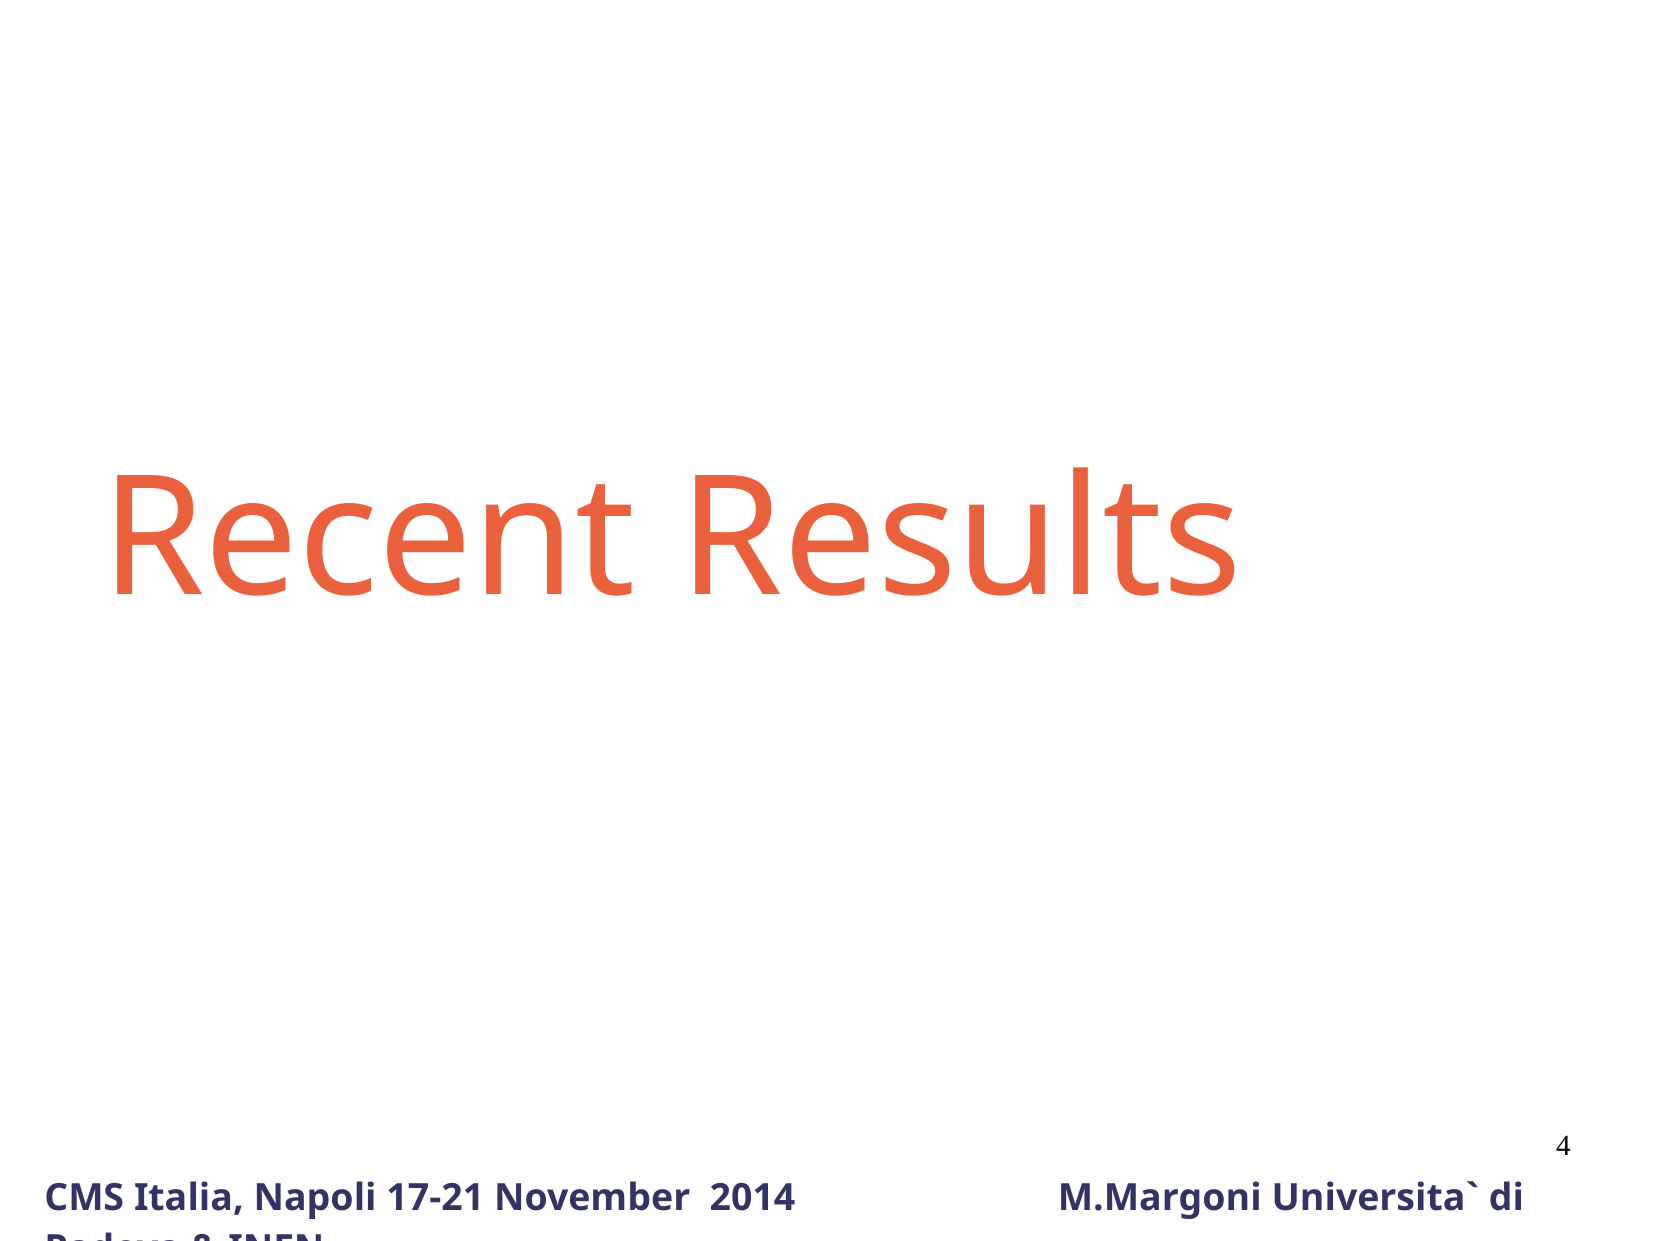

Recent Results
4
CMS Italia, Napoli 17-21 November 2014 M.Margoni Universita` di Padova & INFN